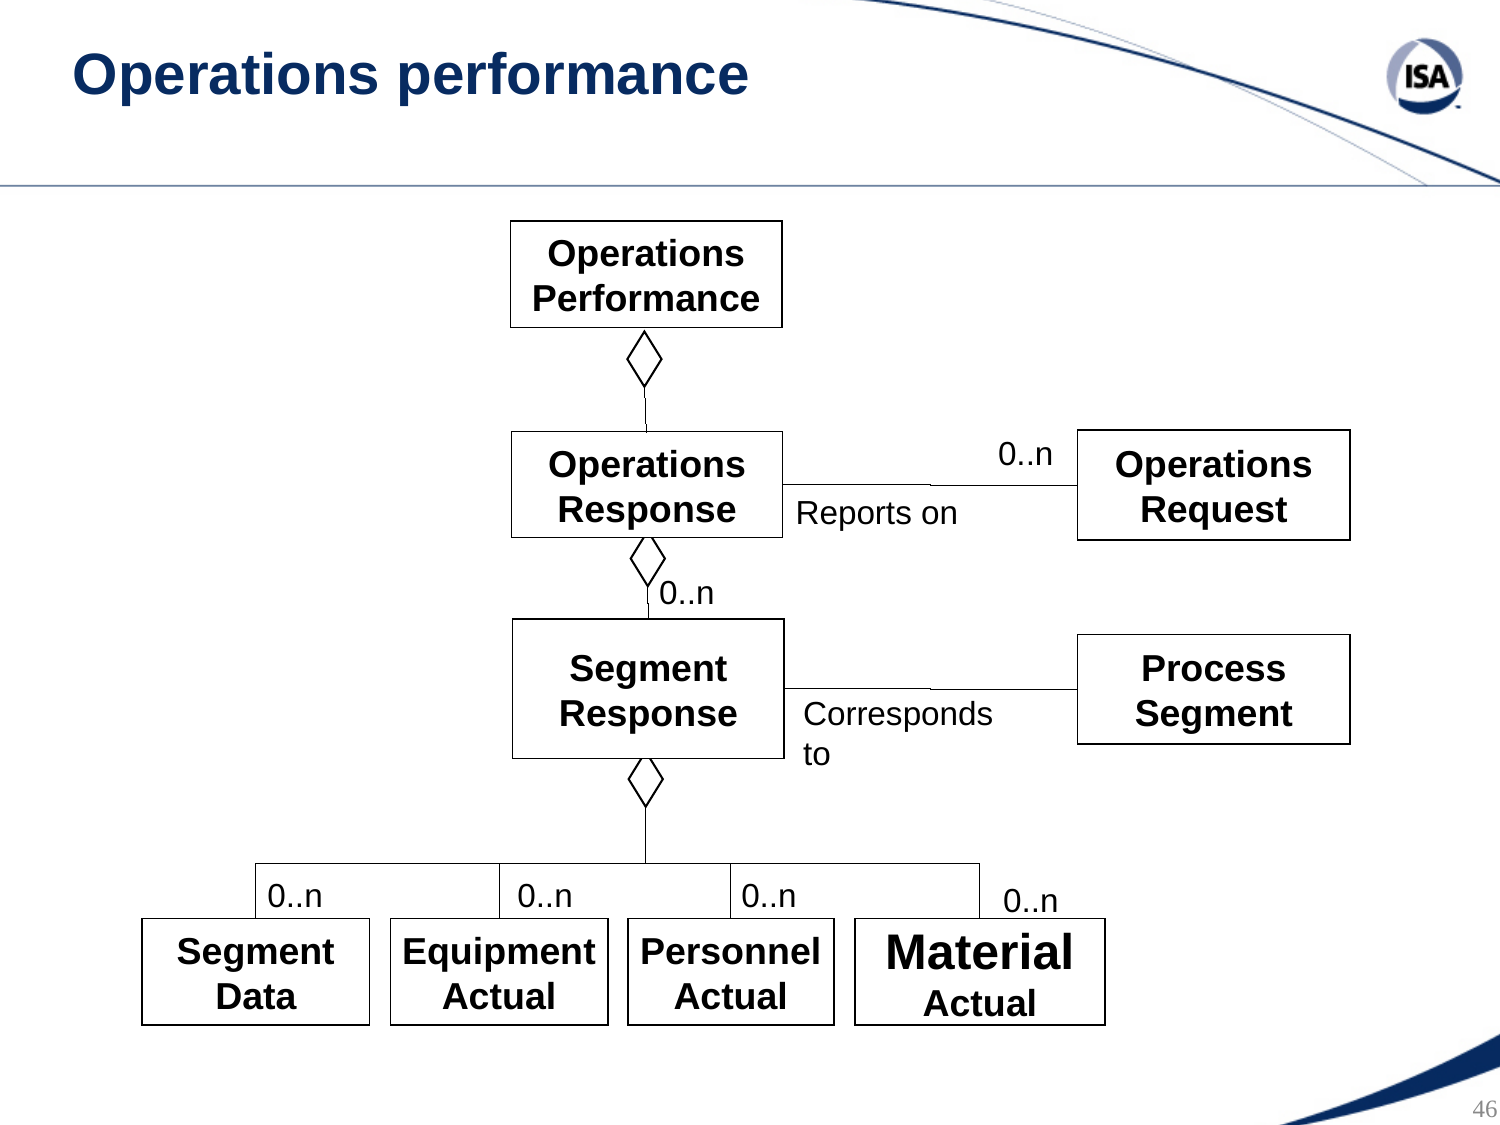

# Operations performance
Operations
Performance
Operations
Request
Operations
Response
0..n
Reports on
0..n
Segment
Response
Process Segment
Corresponds
to
0..n
0..n
0..n
0..n
Segment
Data
Equipment
Actual
Personnel
Actual
Material
Actual